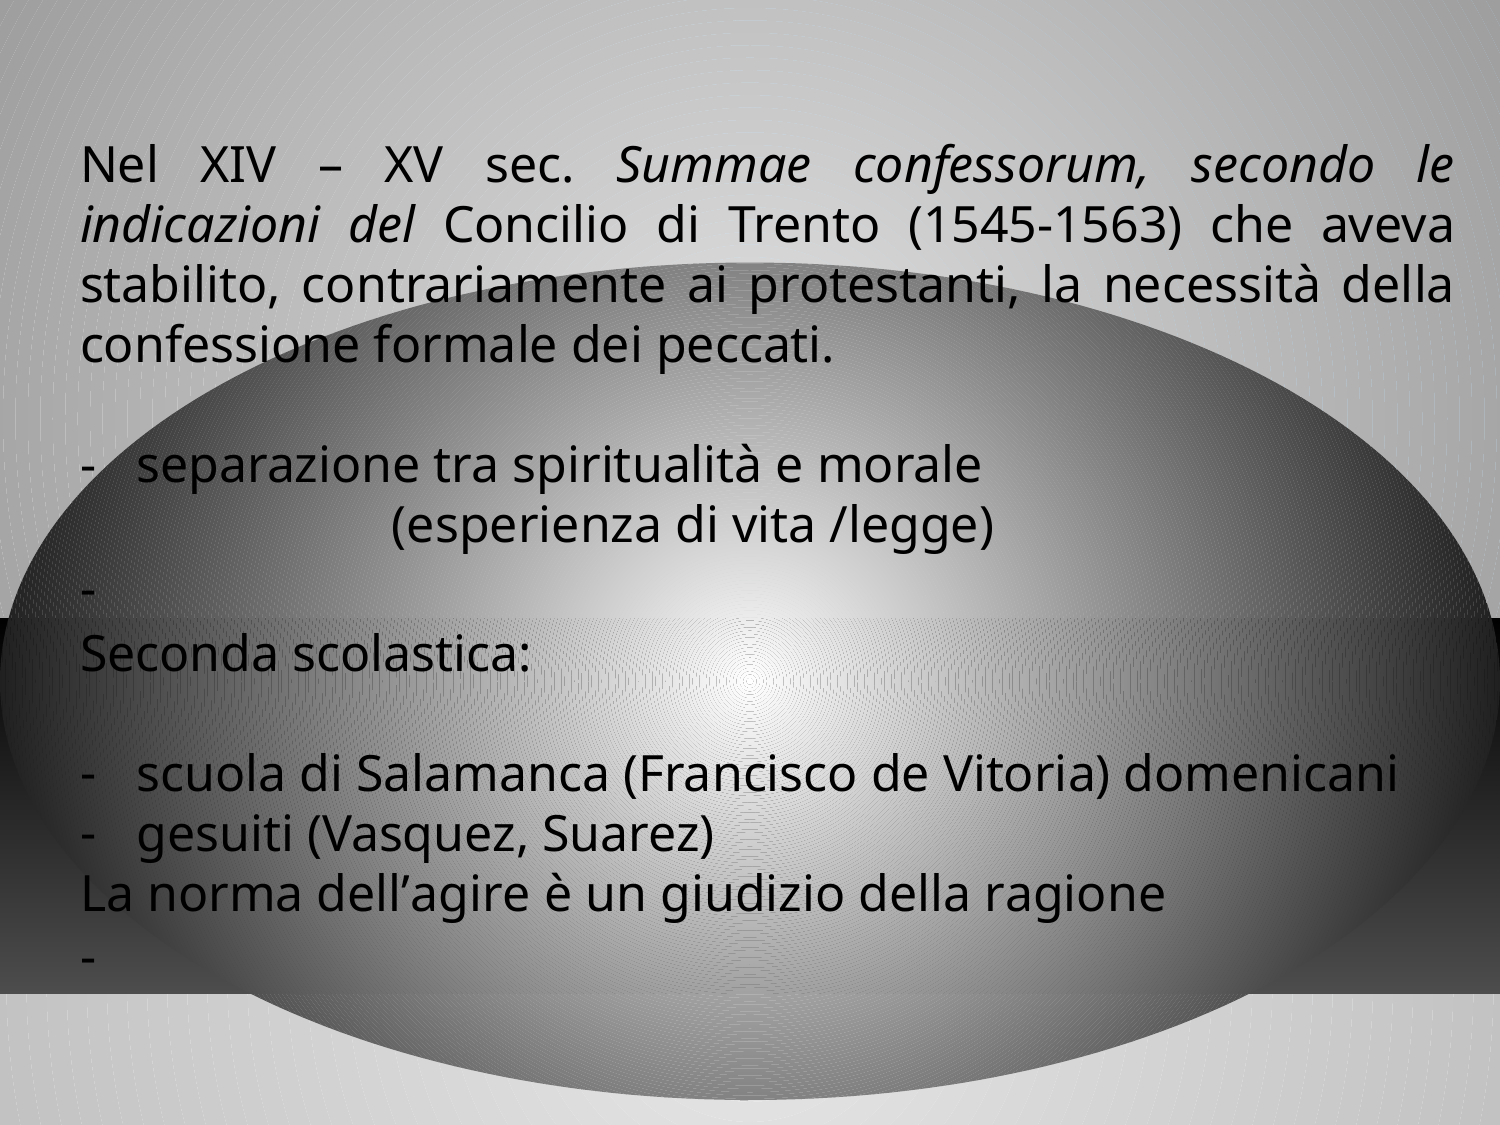

Nel XIV – XV sec. Summae confessorum, secondo le indicazioni del Concilio di Trento (1545-1563) che aveva stabilito, contrariamente ai protestanti, la necessità della confessione formale dei peccati.
separazione tra spiritualità e morale
 (esperienza di vita /legge)
Seconda scolastica:
scuola di Salamanca (Francisco de Vitoria) domenicani
gesuiti (Vasquez, Suarez)
La norma dell’agire è un giudizio della ragione